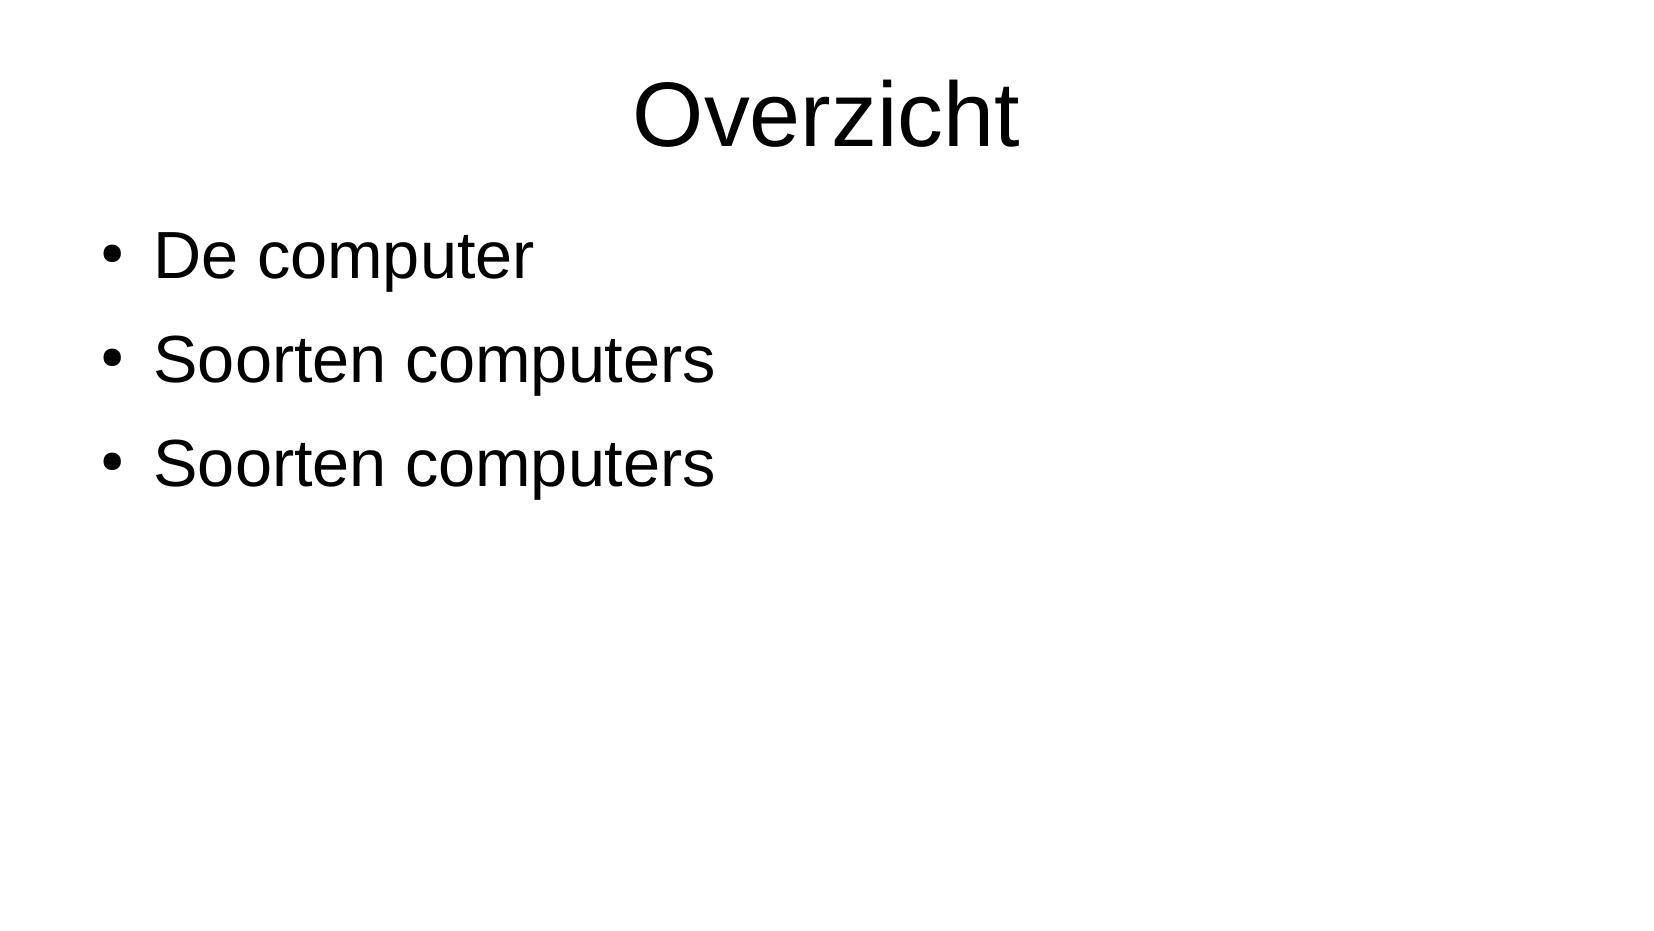

# Overzicht
De computer
Soorten computers
Soorten computers